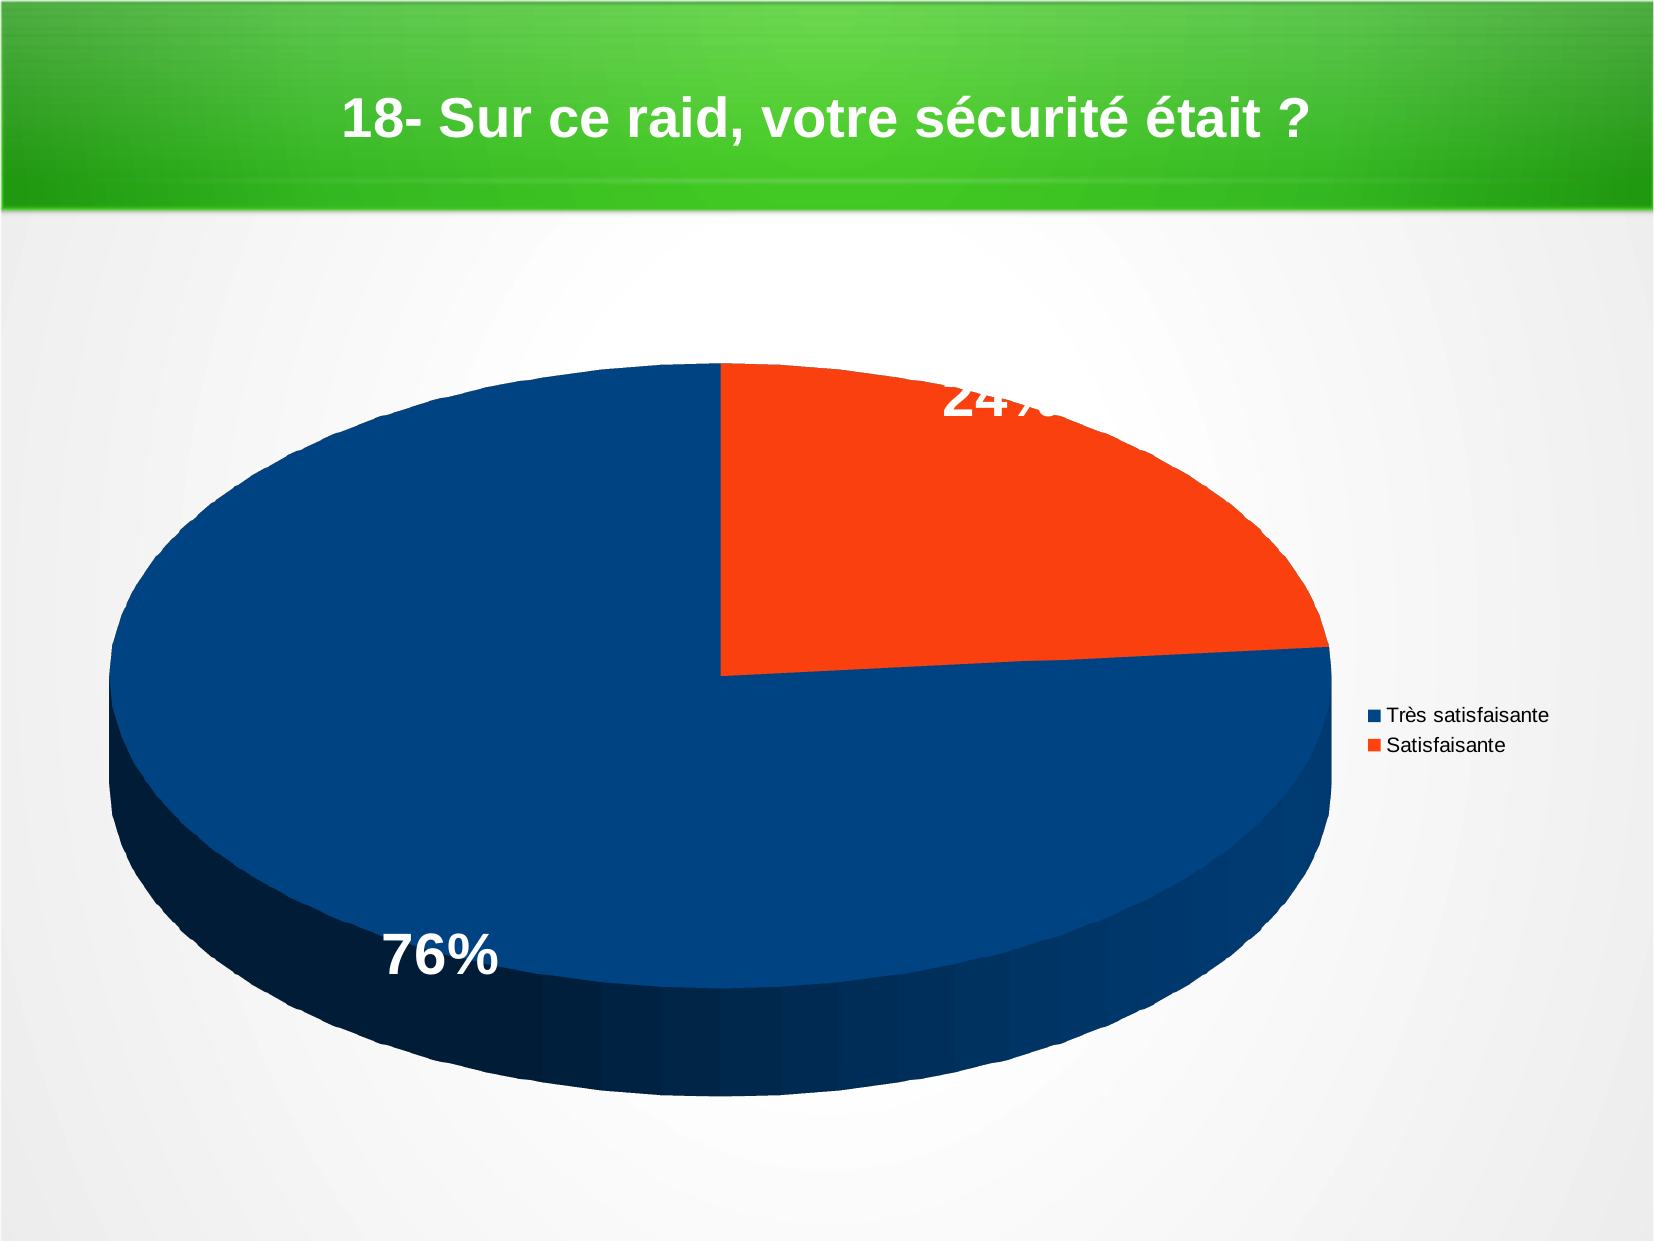

# 18- Sur ce raid, votre sécurité était ?
[unsupported chart]